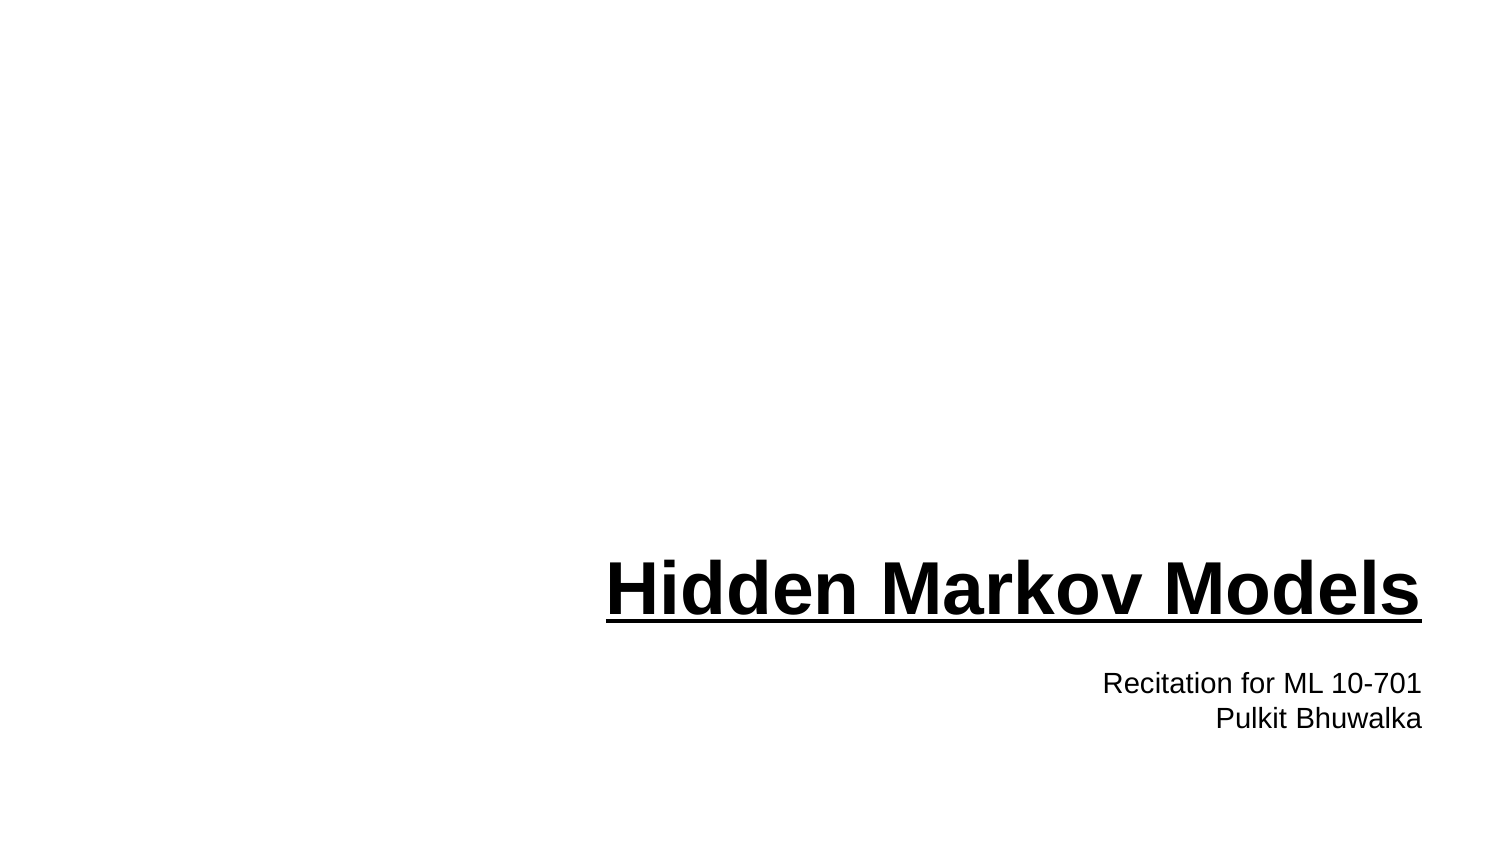

Hidden Markov Models
Recitation for ML 10-701
Pulkit Bhuwalka